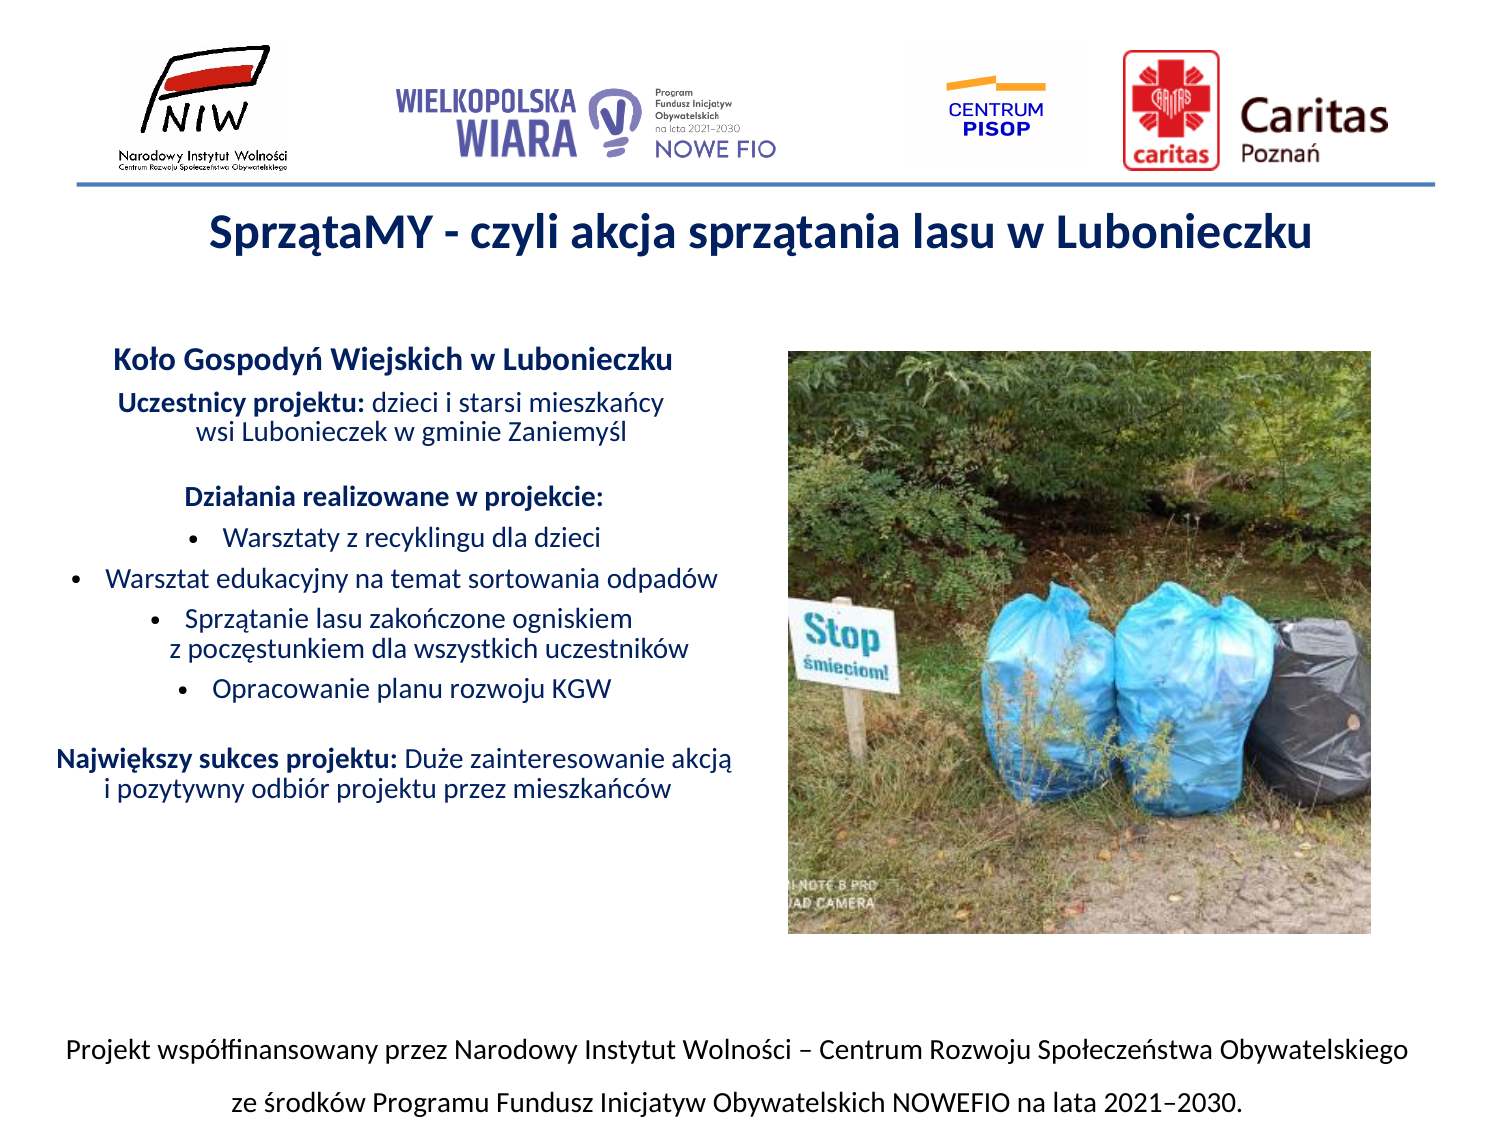

SprzątaMY - czyli akcja sprzątania lasu w Lubonieczku
Koło Gospodyń Wiejskich w Lubonieczku
Uczestnicy projektu: dzieci i starsi mieszkańcy
wsi Lubonieczek w gminie Zaniemyśl
Działania realizowane w projekcie:
Warsztaty z recyklingu dla dzieci
Warsztat edukacyjny na temat sortowania odpadów
Sprzątanie lasu zakończone ogniskiem
z poczęstunkiem dla wszystkich uczestników
Opracowanie planu rozwoju KGW
Największy sukces projektu: Duże zainteresowanie akcją i pozytywny odbiór projektu przez mieszkańców